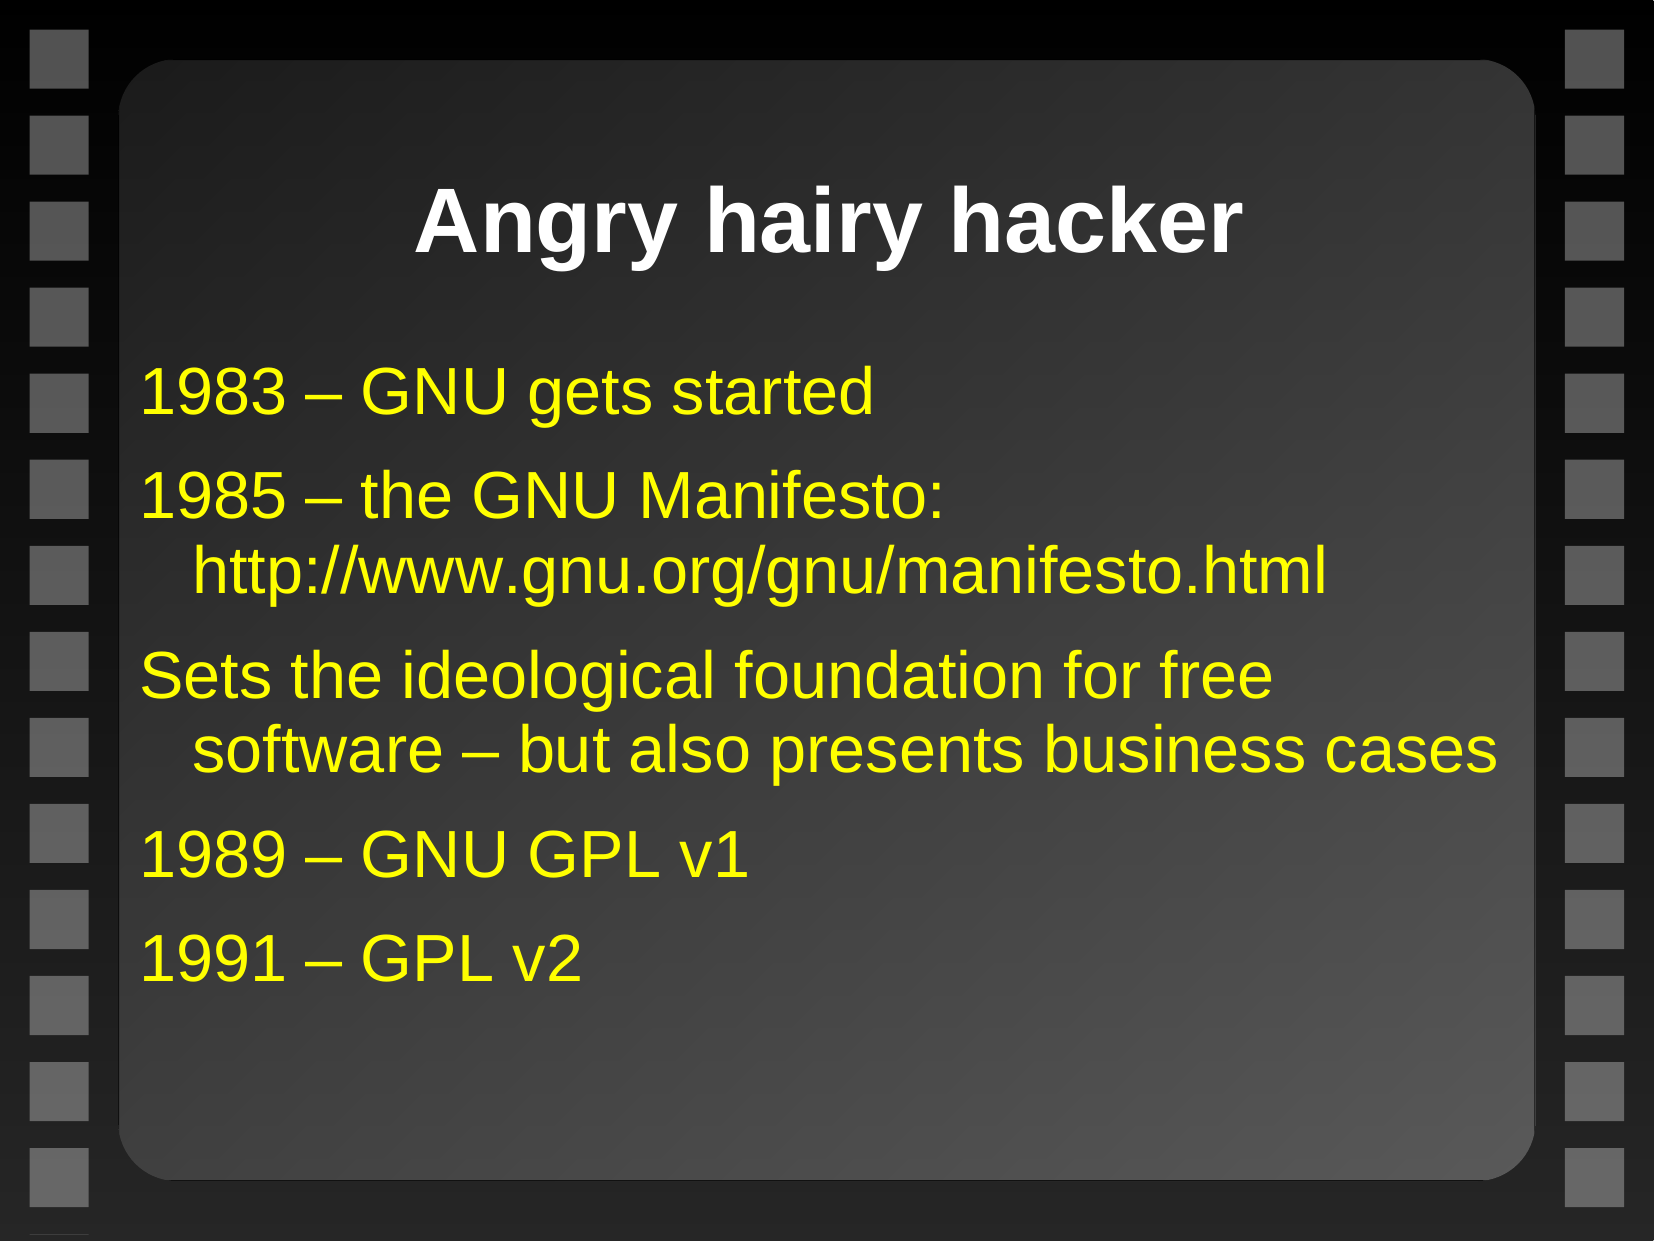

# Angry hairy hacker
1983 – GNU gets started
1985 – the GNU Manifesto: http://www.gnu.org/gnu/manifesto.html
Sets the ideological foundation for free software – but also presents business cases
1989 – GNU GPL v1
1991 – GPL v2